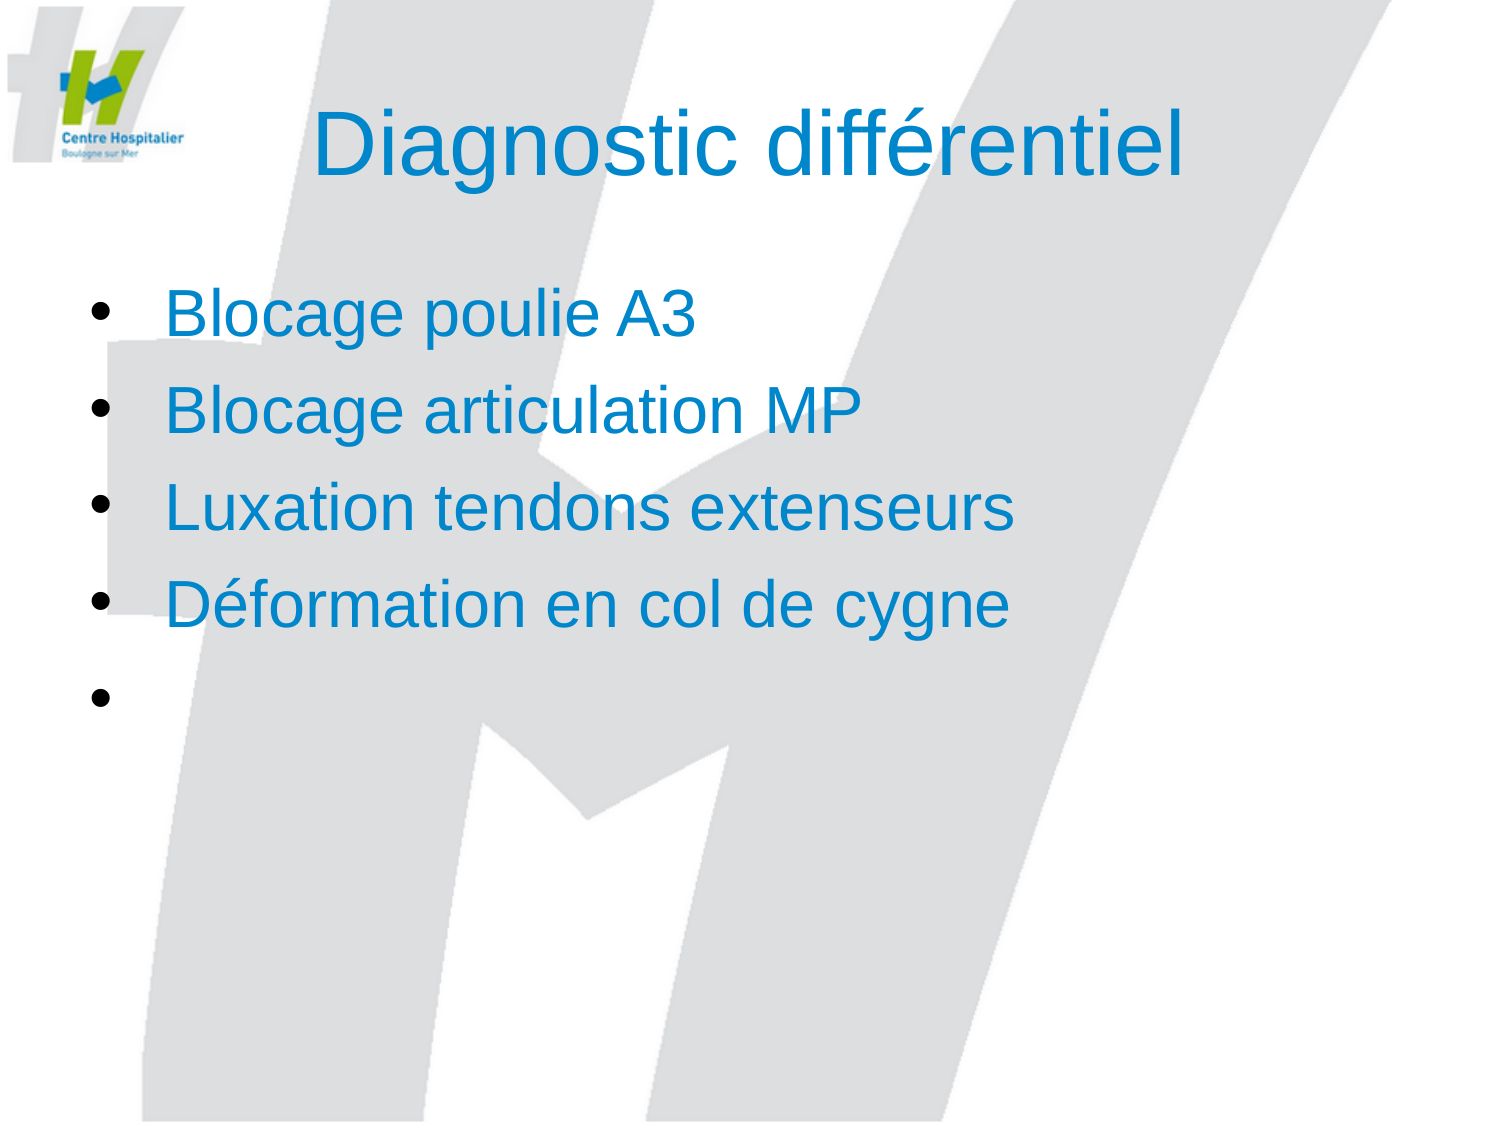

# Diagnostic différentiel
Blocage poulie A3
Blocage articulation MP
Luxation tendons extenseurs
Déformation en col de cygne